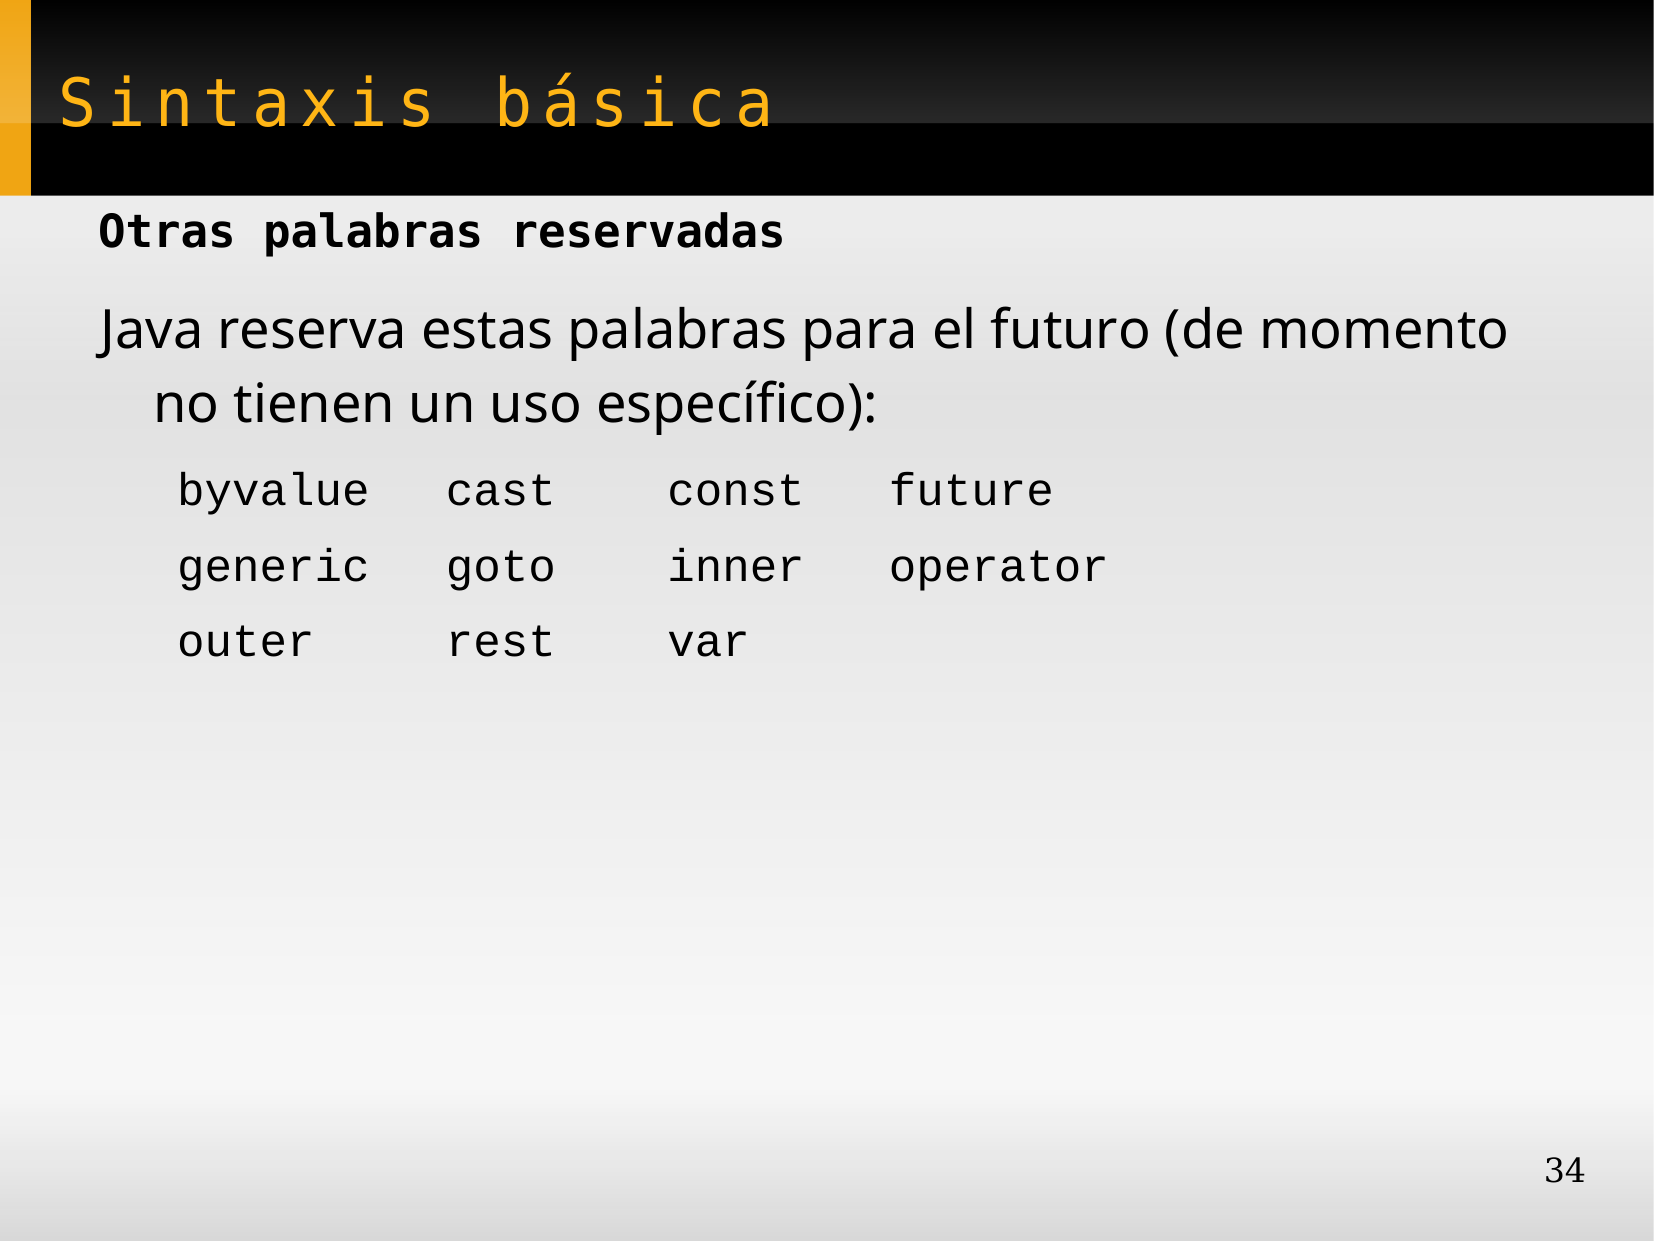

# Sintaxis básica
Otras palabras reservadas
Java reserva estas palabras para el futuro (de momento no tienen un uso específico):
byvalue		cast		const		future
generic		goto		inner		operator
outer		rest		var
34